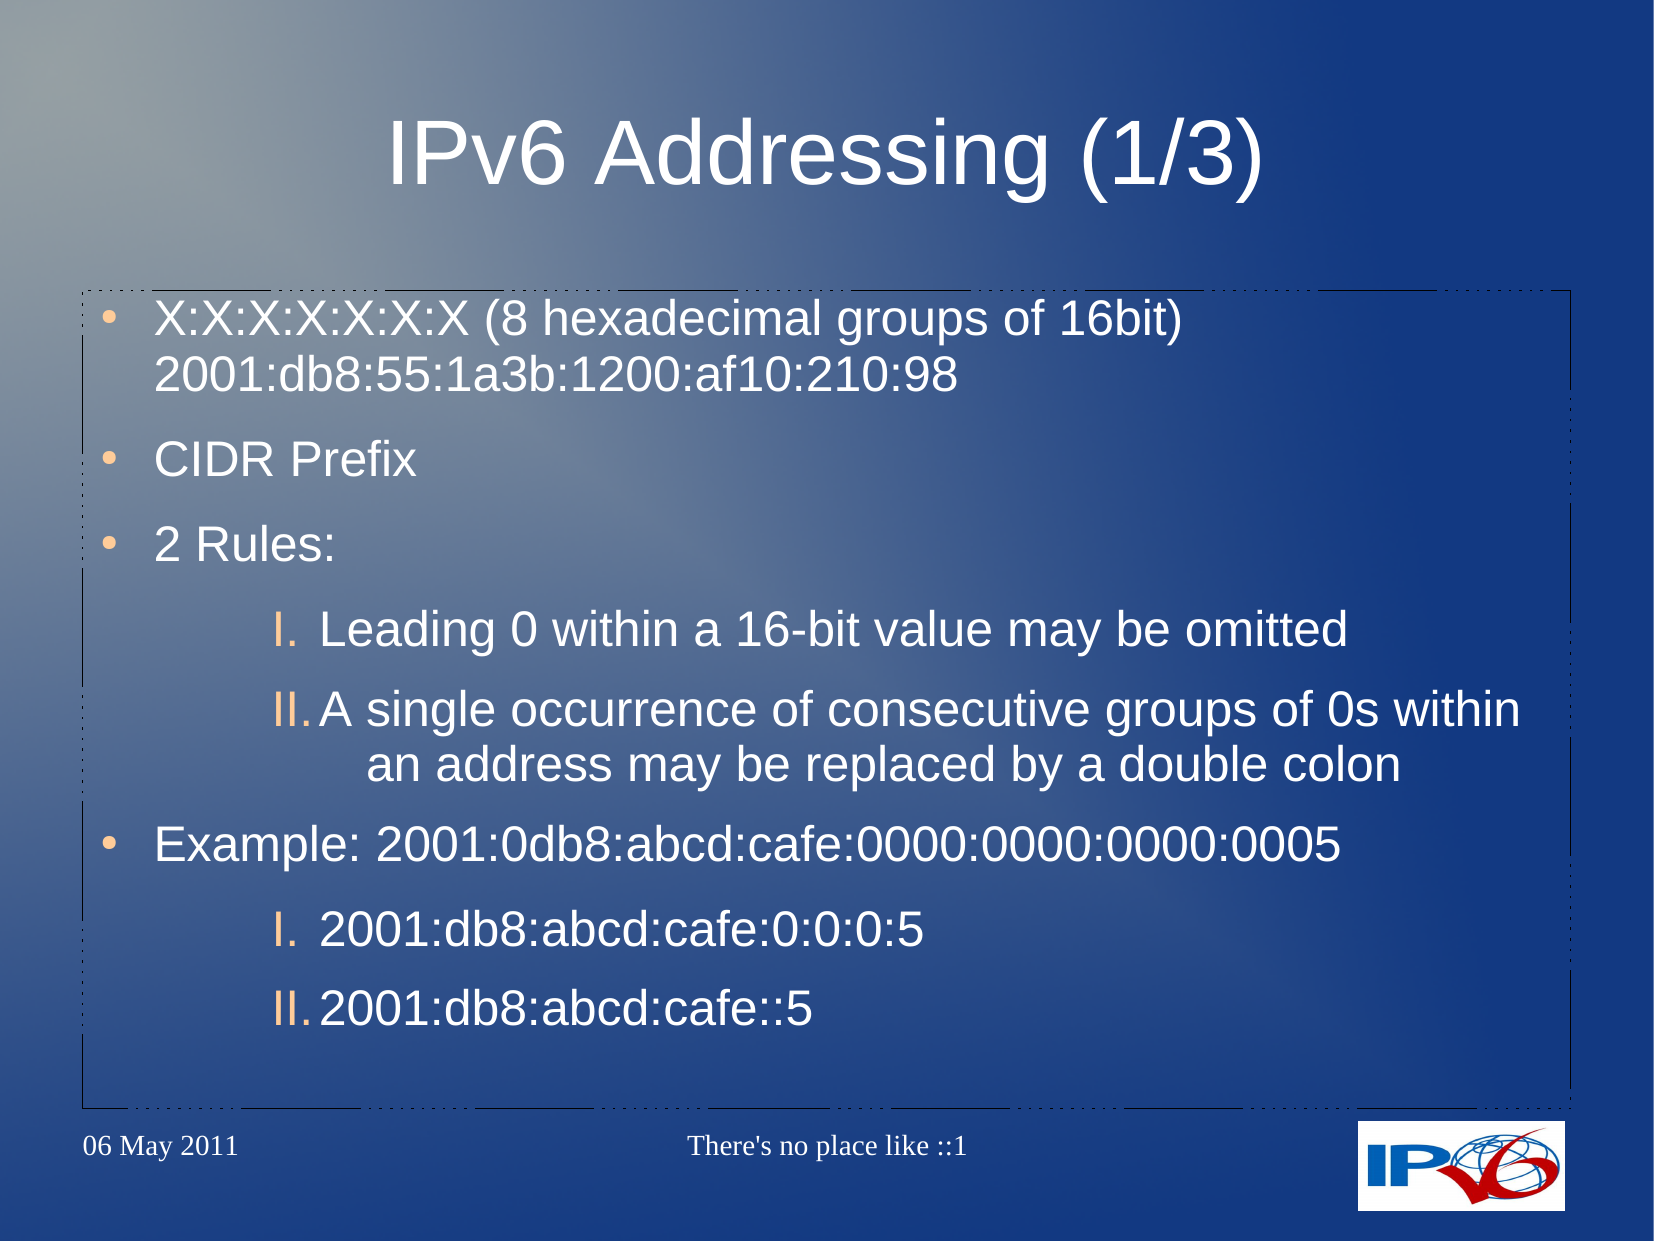

# IPv6 Addressing (1/3)
X:X:X:X:X:X:X (8 hexadecimal groups of 16bit) 2001:db8:55:1a3b:1200:af10:210:98
CIDR Prefix
2 Rules:
Leading 0 within a 16-bit value may be omitted
A single occurrence of consecutive groups of 0s within an address may be replaced by a double colon
Example: 2001:0db8:abcd:cafe:0000:0000:0000:0005
2001:db8:abcd:cafe:0:0:0:5
2001:db8:abcd:cafe::5
06 May 2011
There's no place like ::1